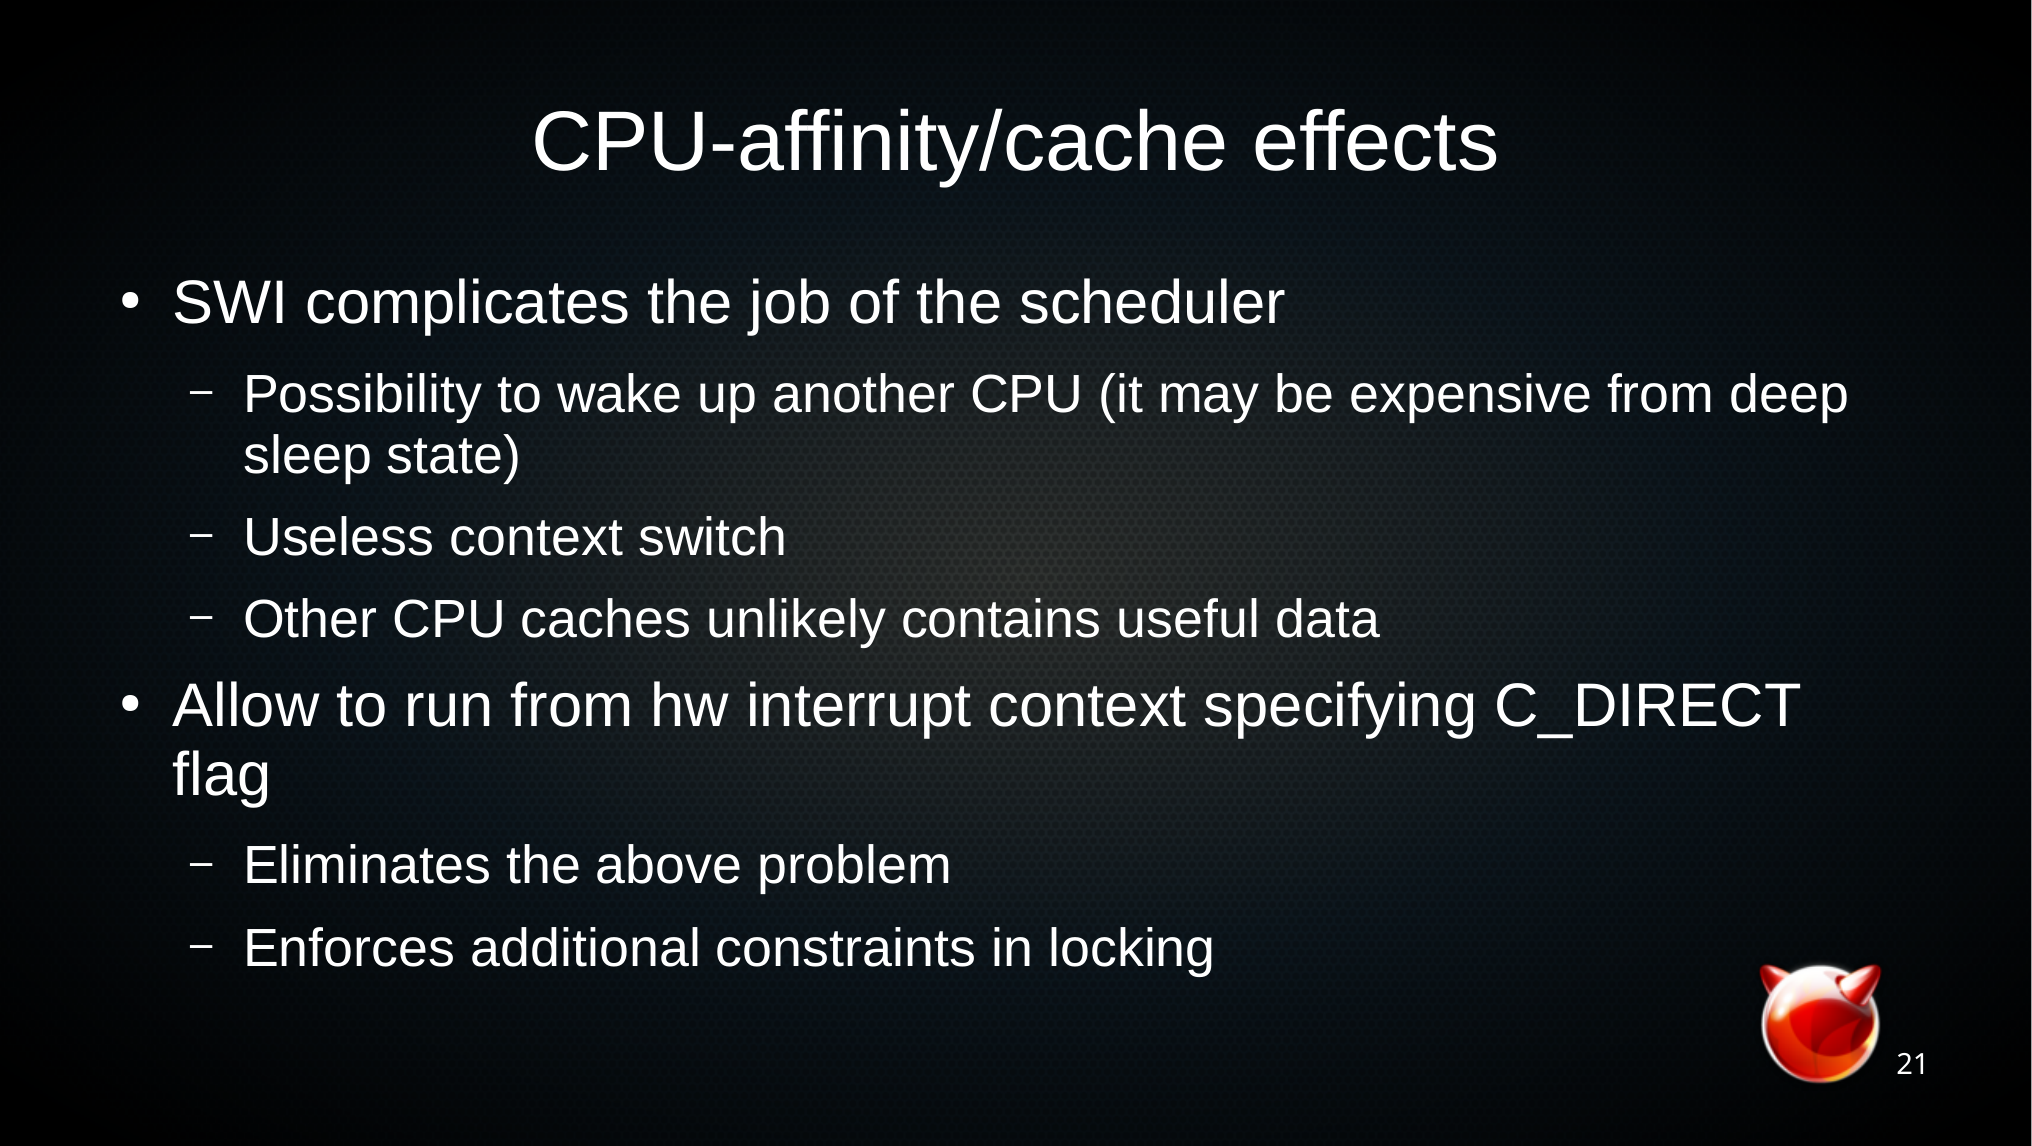

# CPU-affinity/cache effects
SWI complicates the job of the scheduler
Possibility to wake up another CPU (it may be expensive from deep sleep state)
Useless context switch
Other CPU caches unlikely contains useful data
Allow to run from hw interrupt context specifying C_DIRECT flag
Eliminates the above problem
Enforces additional constraints in locking
21